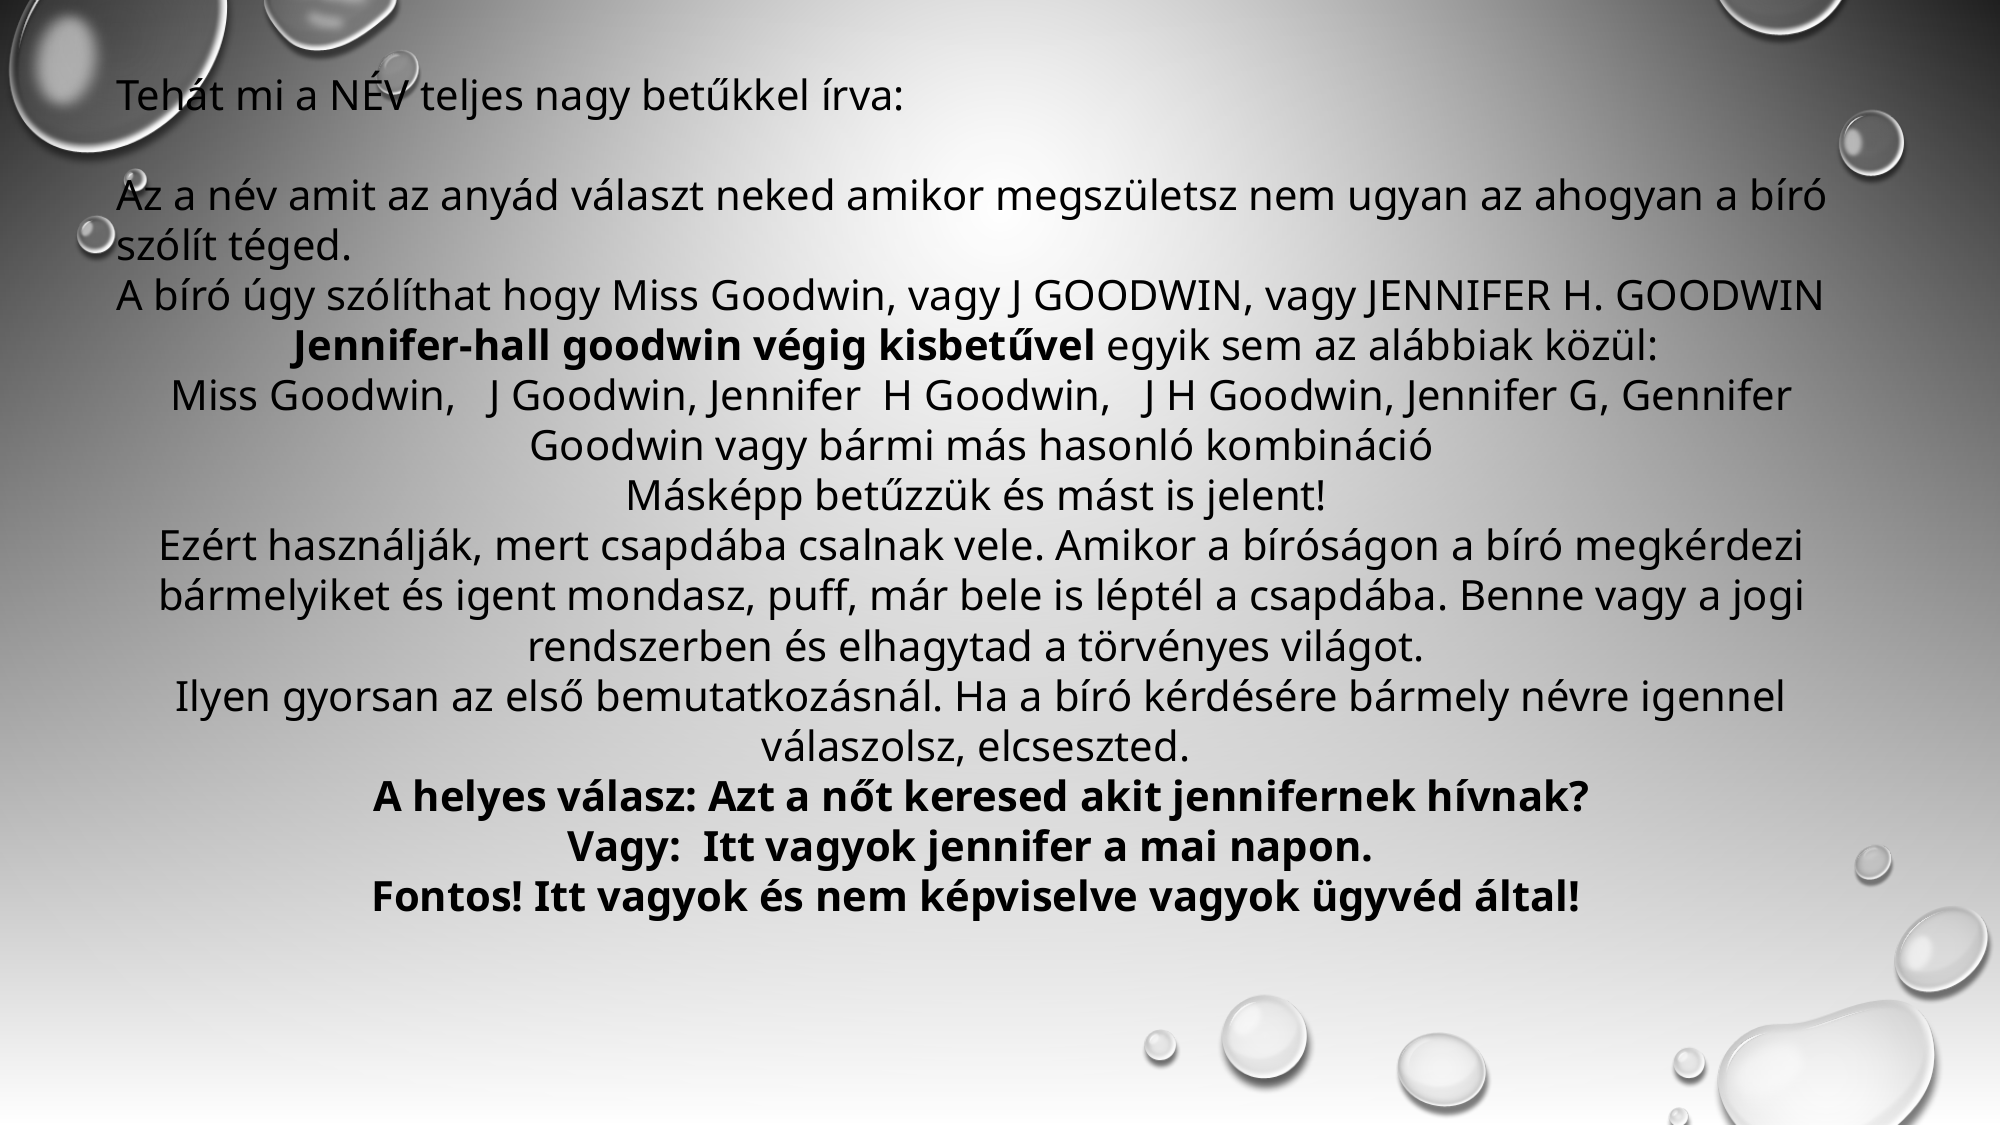

Tehát mi a NÉV teljes nagy betűkkel írva:
Az a név amit az anyád választ neked amikor megszületsz nem ugyan az ahogyan a bíró szólít téged.
A bíró úgy szólíthat hogy Miss Goodwin, vagy J GOODWIN, vagy JENNIFER H. GOODWIN
Jennifer-hall goodwin végig kisbetűvel egyik sem az alábbiak közül:
Miss Goodwin, J Goodwin, Jennifer H Goodwin, J H Goodwin, Jennifer G, Gennifer Goodwin vagy bármi más hasonló kombináció
Másképp betűzzük és mást is jelent!
Ezért használják, mert csapdába csalnak vele. Amikor a bíróságon a bíró megkérdezi bármelyiket és igent mondasz, puff, már bele is léptél a csapdába. Benne vagy a jogi rendszerben és elhagytad a törvényes világot.
Ilyen gyorsan az első bemutatkozásnál. Ha a bíró kérdésére bármely névre igennel válaszolsz, elcseszted.
A helyes válasz: Azt a nőt keresed akit jennifernek hívnak?
Vagy: Itt vagyok jennifer a mai napon.
Fontos! Itt vagyok és nem képviselve vagyok ügyvéd által!